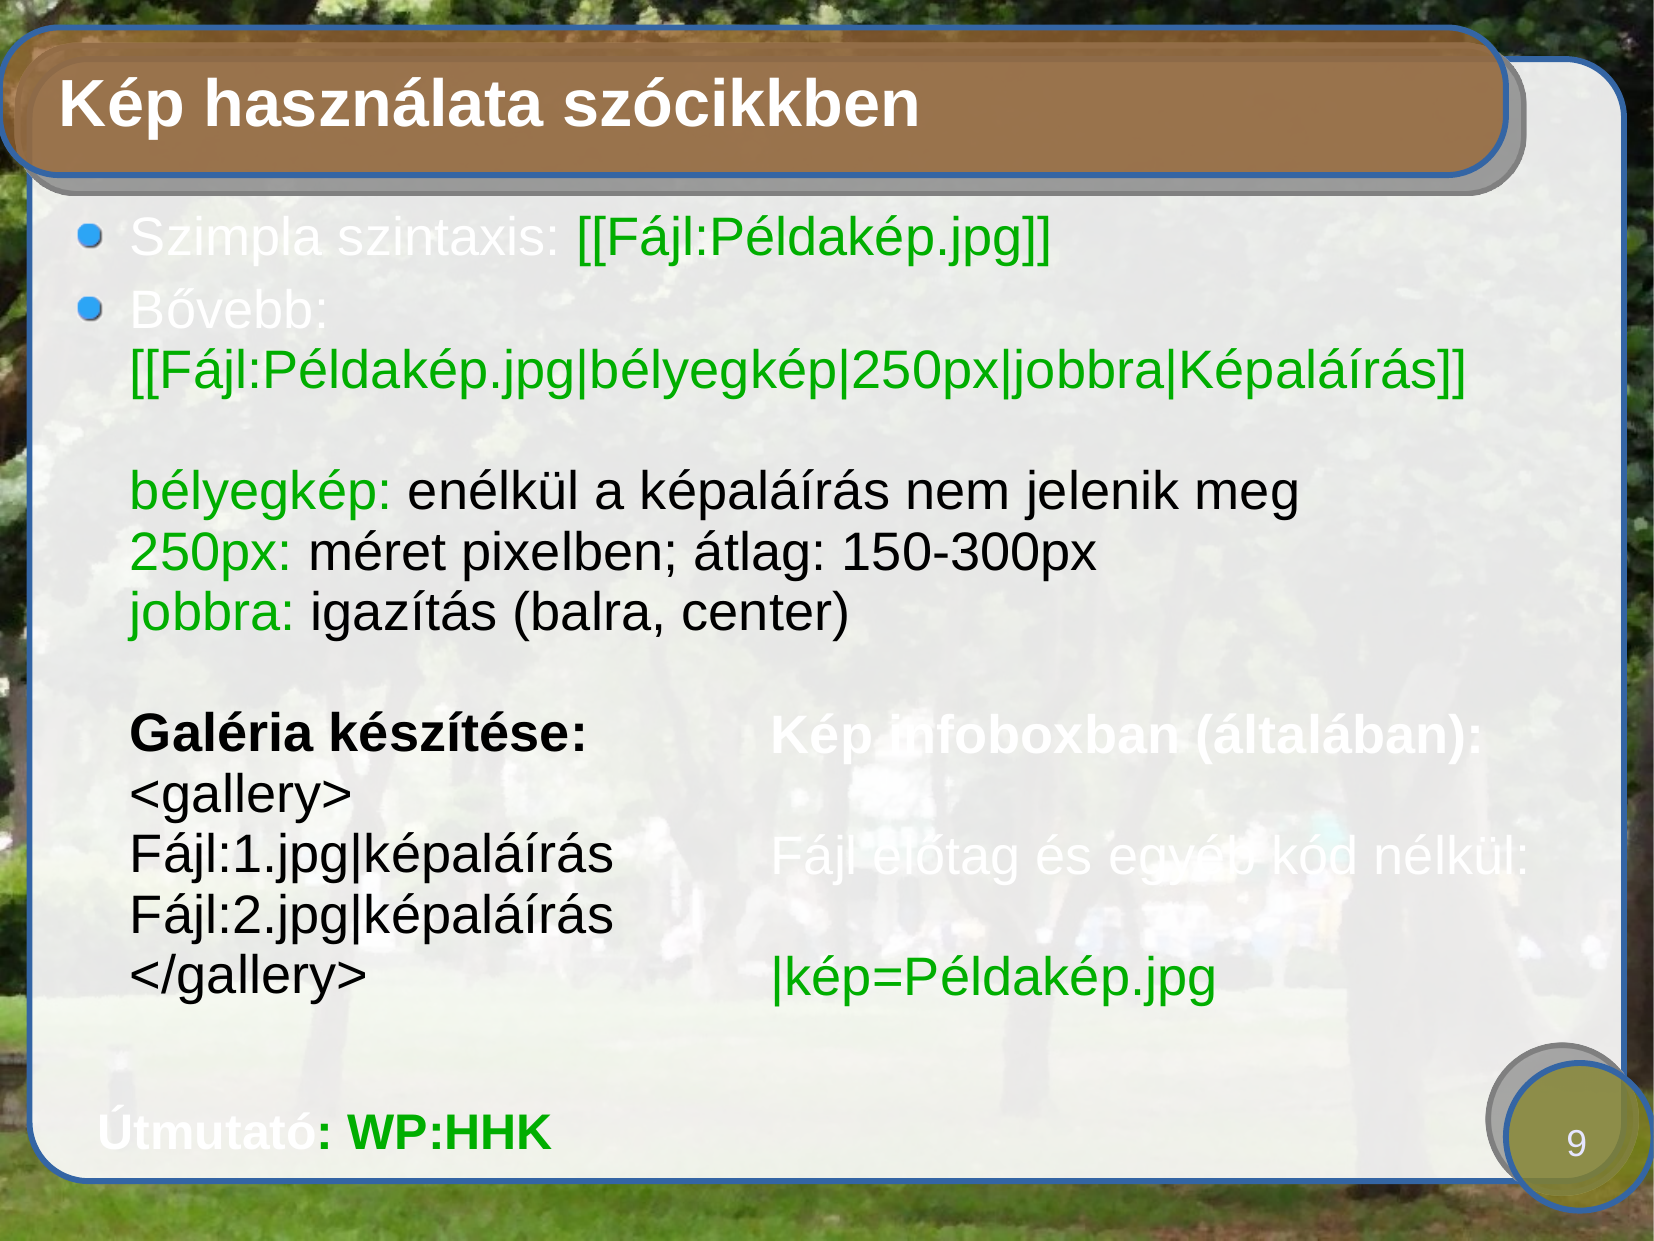

# Kép használata szócikkben
Szimpla szintaxis: [[Fájl:Példakép.jpg]]
Bővebb:
[[Fájl:Példakép.jpg|bélyegkép|250px|jobbra|Képaláírás]]
bélyegkép: enélkül a képaláírás nem jelenik meg
250px: méret pixelben; átlag: 150-300px
jobbra: igazítás (balra, center)
Galéria készítése:
<gallery>
Fájl:1.jpg|képaláírás
Fájl:2.jpg|képaláírás
</gallery>
Kép infoboxban (általában):
Fájl előtag és egyéb kód nélkül:
|kép=Példakép.jpg
Útmutató: WP:HHK
9